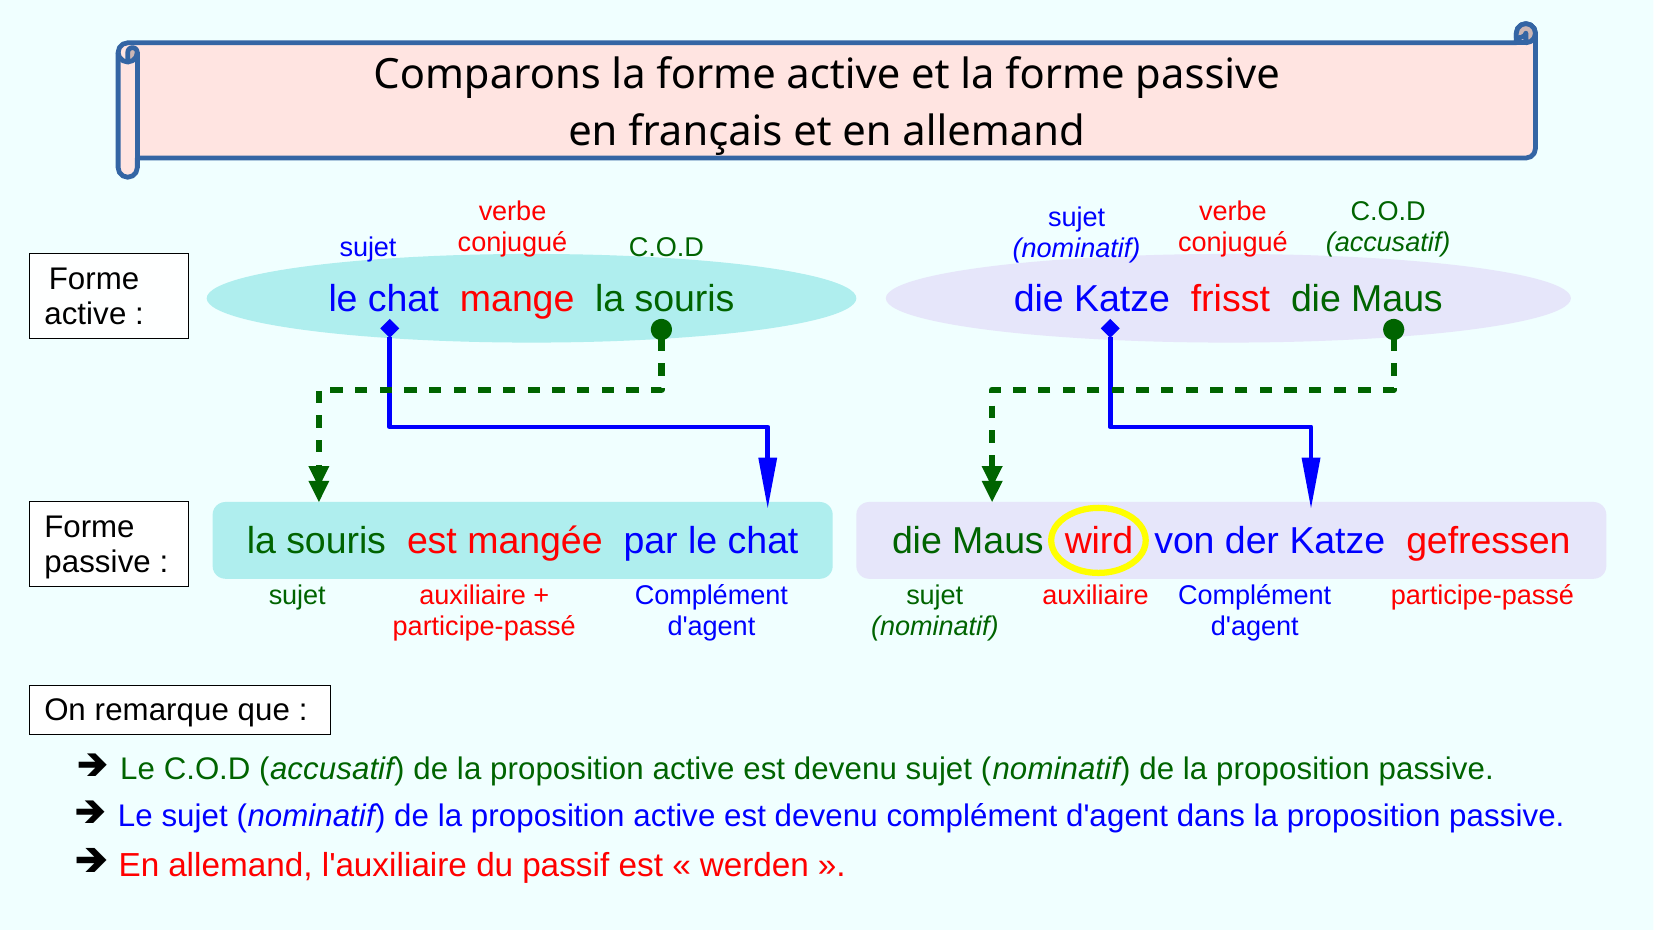

Comparons la forme active et la forme passive
en français et en allemand
verbe conjugué
verbe conjugué
C.O.D (accusatif)
sujet (nominatif)
sujet
C.O.D
Forme active :
le chat mange la souris
die Katze frisst die Maus
Forme passive :
la souris est mangée par le chat
die Maus wird von der Katze gefressen
sujet
auxiliaire + participe-passé
Complément d'agent
sujet (nominatif)
auxiliaire
Complément d'agent
participe-passé
On remarque que :
 Le C.O.D (accusatif) de la proposition active est devenu sujet (nominatif) de la proposition passive.
 Le sujet (nominatif) de la proposition active est devenu complément d'agent dans la proposition passive.
 En allemand, l'auxiliaire du passif est « werden ».